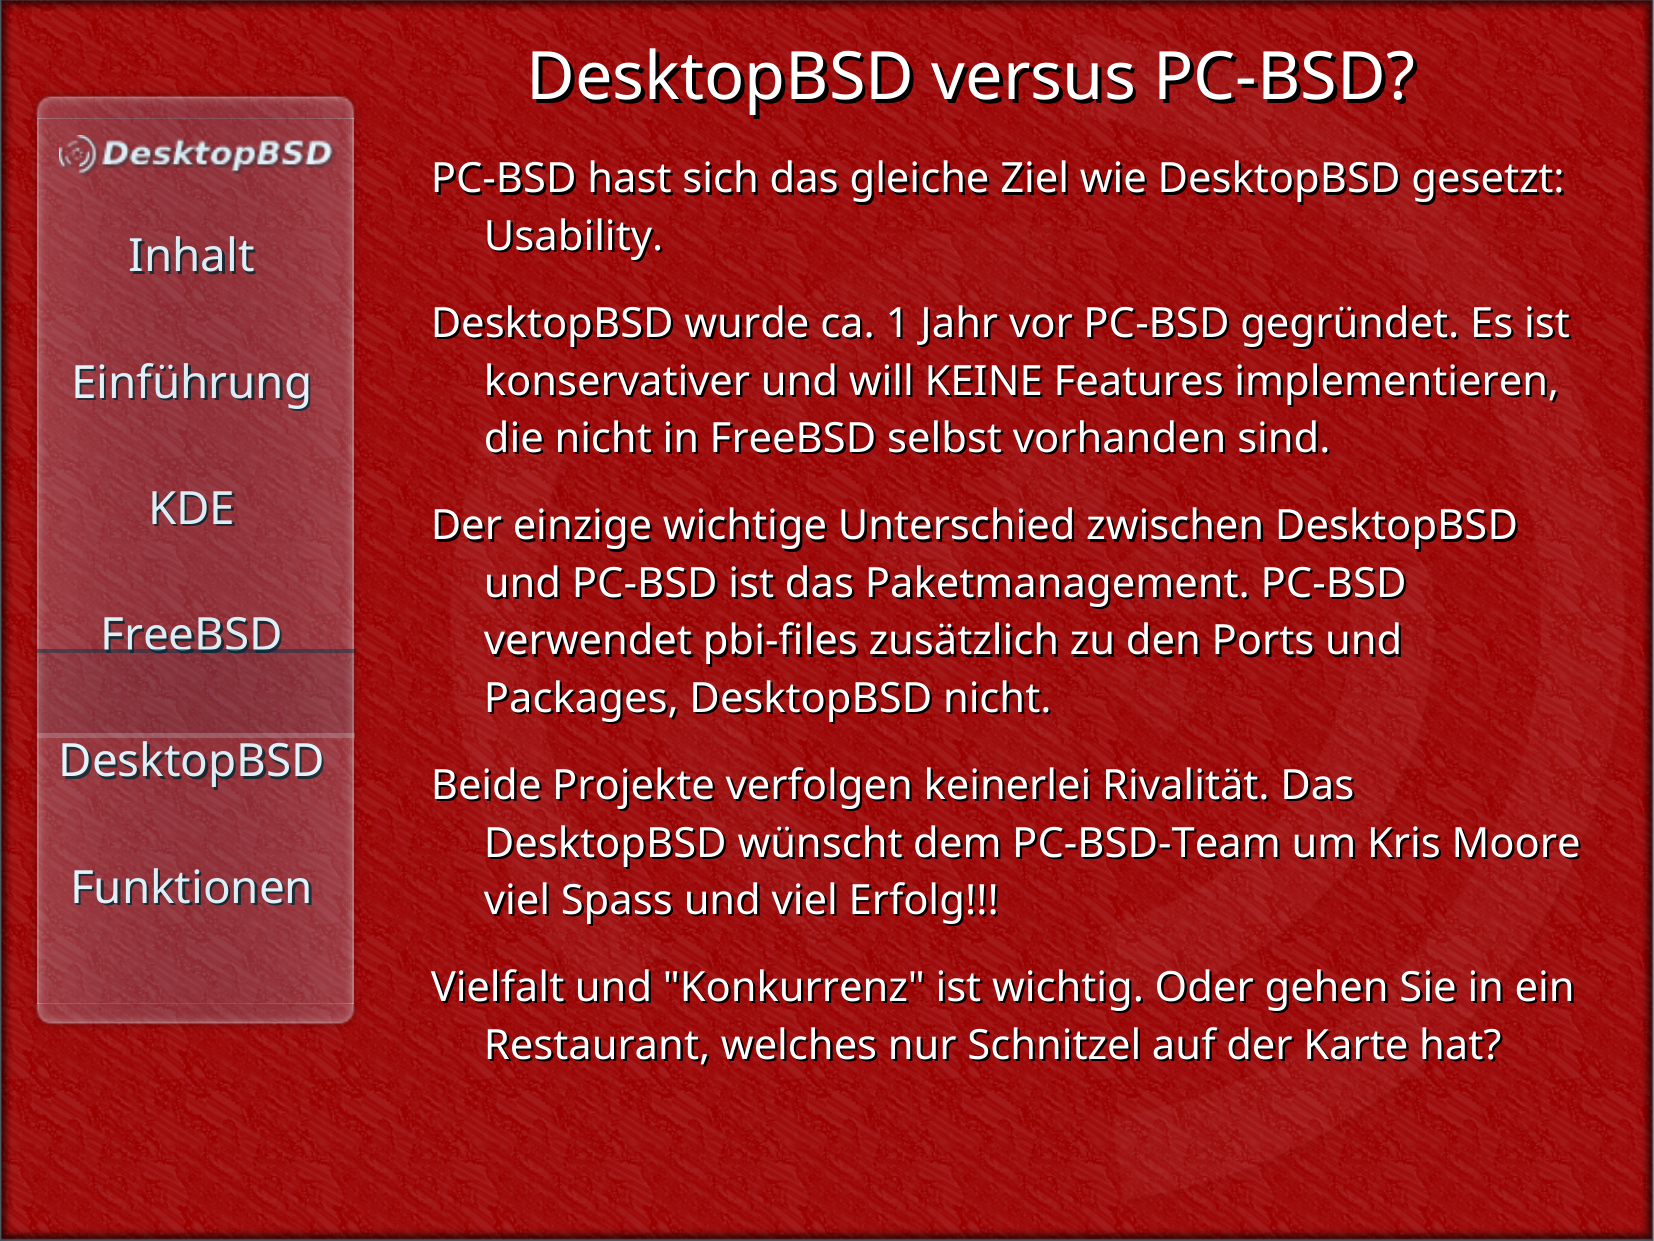

# DesktopBSD versus PC-BSD?
PC-BSD hast sich das gleiche Ziel wie DesktopBSD gesetzt: Usability.
DesktopBSD wurde ca. 1 Jahr vor PC-BSD gegründet. Es ist konservativer und will KEINE Features implementieren, die nicht in FreeBSD selbst vorhanden sind.
Der einzige wichtige Unterschied zwischen DesktopBSD und PC-BSD ist das Paketmanagement. PC-BSD verwendet pbi-files zusätzlich zu den Ports und Packages, DesktopBSD nicht.
Beide Projekte verfolgen keinerlei Rivalität. Das DesktopBSD wünscht dem PC-BSD-Team um Kris Moore viel Spass und viel Erfolg!!!
Vielfalt und "Konkurrenz" ist wichtig. Oder gehen Sie in ein Restaurant, welches nur Schnitzel auf der Karte hat?